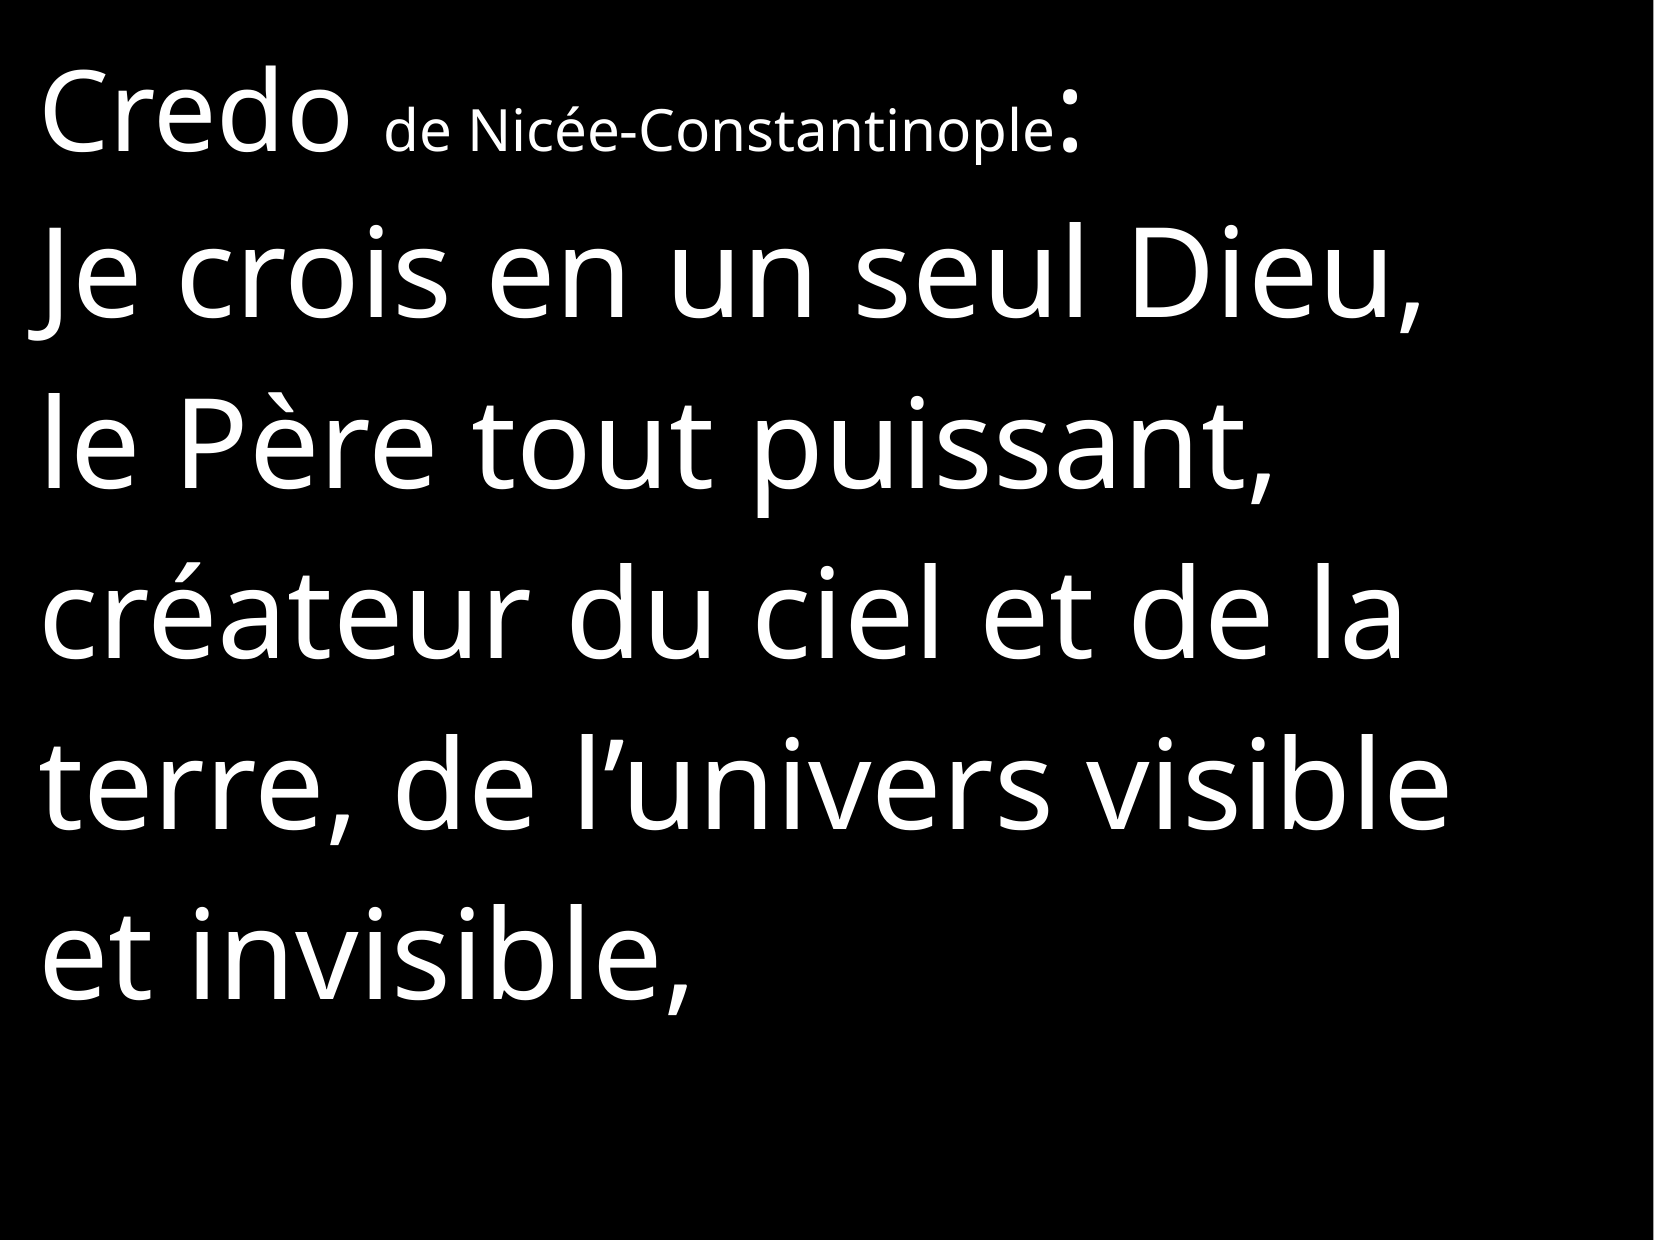

Credo de Nicée-Constantinople:
Je crois en un seul Dieu,
le Père tout puissant,
créateur du ciel et de la terre, de l’univers visible et invisible,